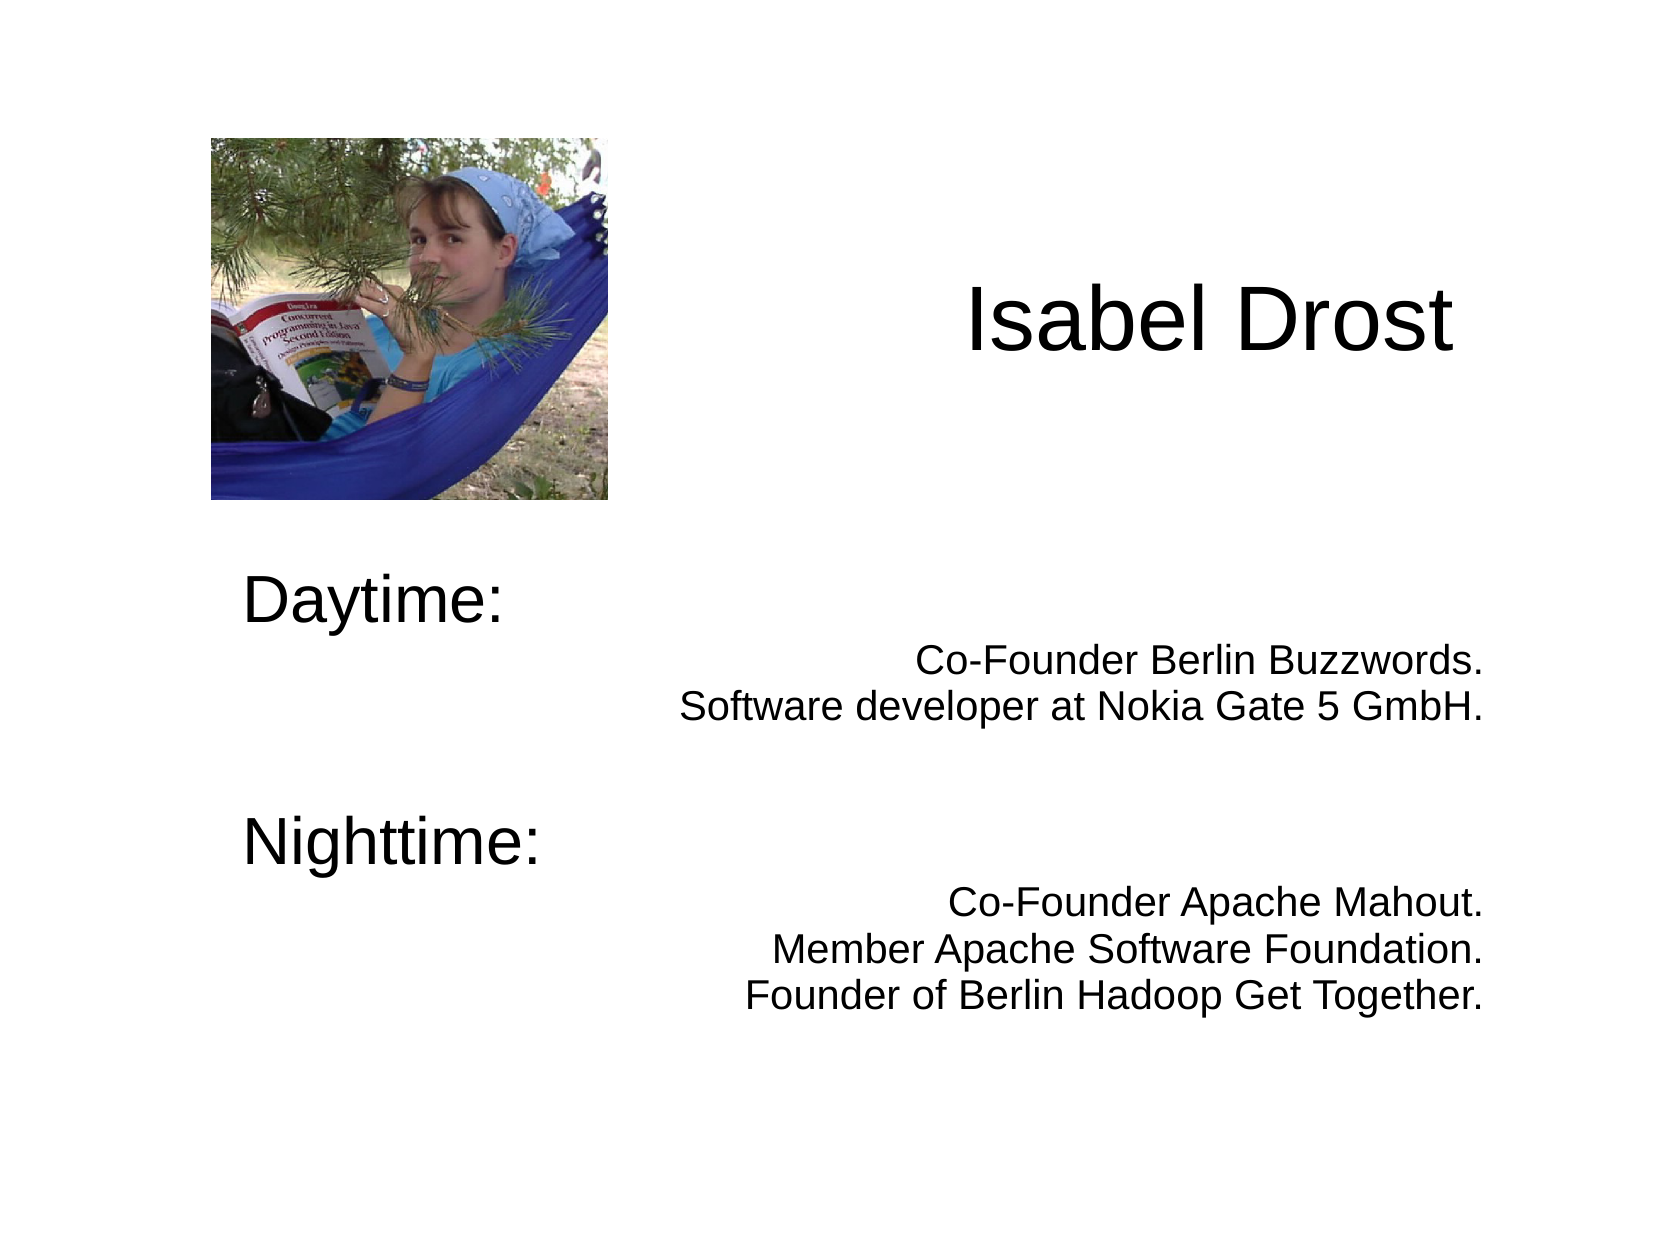

Isabel Drost
Daytime:
Co-Founder Berlin Buzzwords.
 Software developer at Nokia Gate 5 GmbH.
Nighttime:
Co-Founder Apache Mahout.
Member Apache Software Foundation.
 Founder of Berlin Hadoop Get Together.